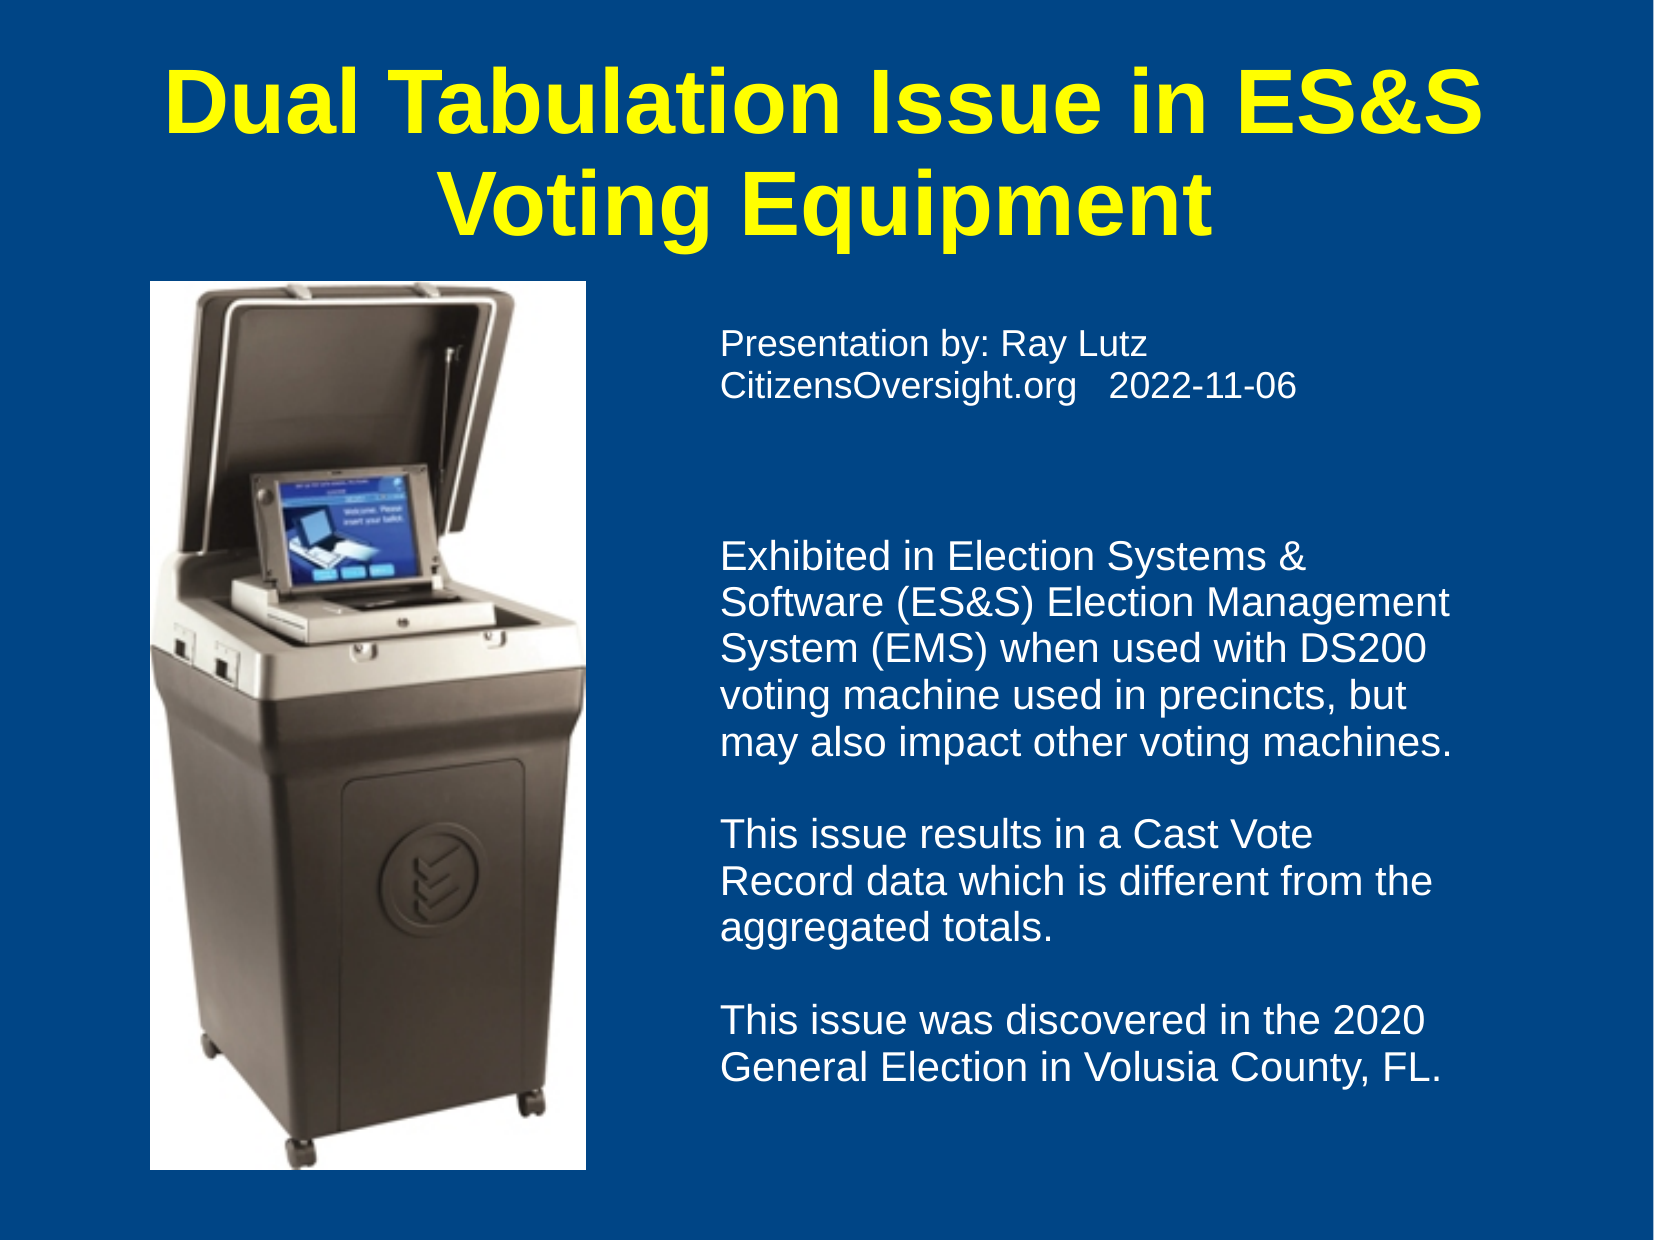

# Dual Tabulation Issue in ES&S Voting Equipment
Presentation by: Ray Lutz
CitizensOversight.org 2022-11-06
Exhibited in Election Systems & Software (ES&S) Election Management System (EMS) when used with DS200 voting machine used in precincts, but may also impact other voting machines.
This issue results in a Cast Vote Record data which is different from the aggregated totals.
This issue was discovered in the 2020 General Election in Volusia County, FL.